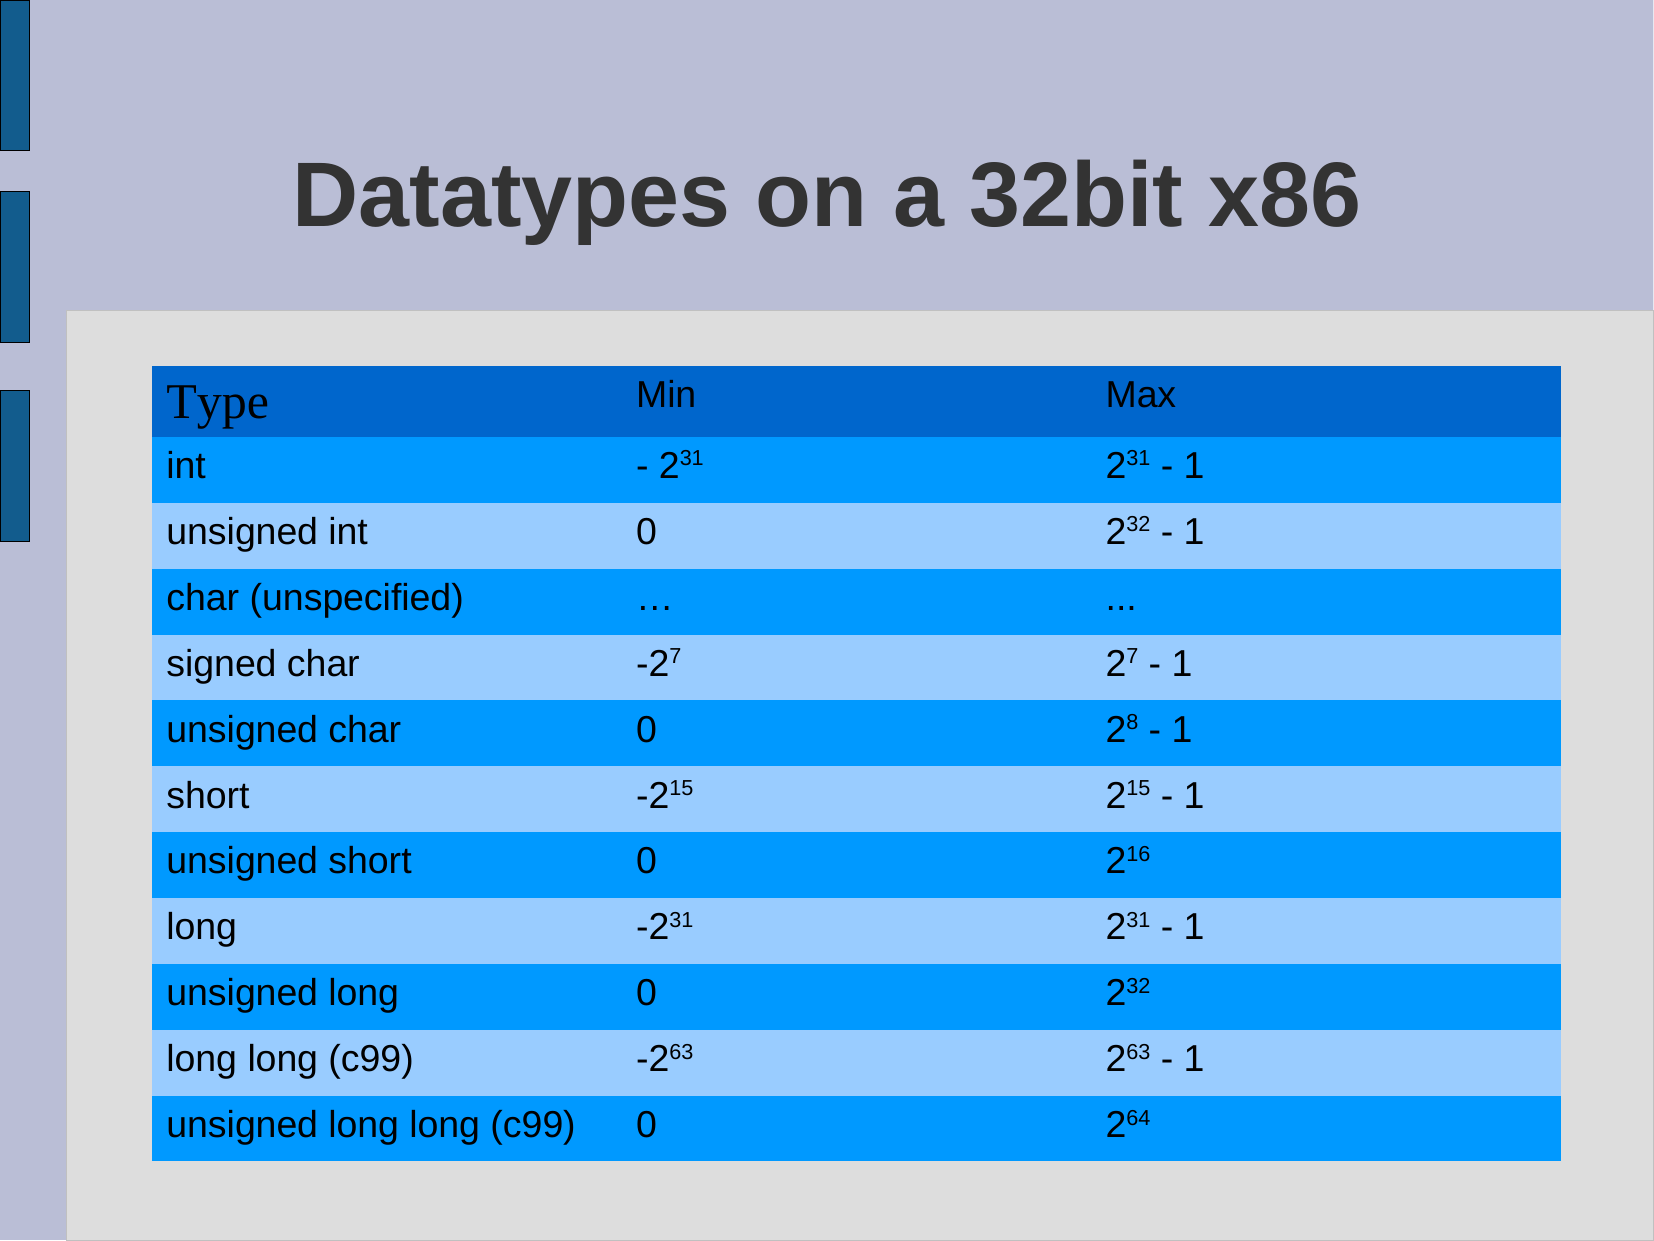

# Datatypes on a 32bit x86
| Type | Min | Max |
| --- | --- | --- |
| int | - 231 | 231 - 1 |
| unsigned int | 0 | 232 - 1 |
| char (unspecified) | … | ... |
| signed char | -27 | 27 - 1 |
| unsigned char | 0 | 28 - 1 |
| short | -215 | 215 - 1 |
| unsigned short | 0 | 216 |
| long | -231 | 231 - 1 |
| unsigned long | 0 | 232 |
| long long (c99) | -263 | 263 - 1 |
| unsigned long long (c99) | 0 | 264 |